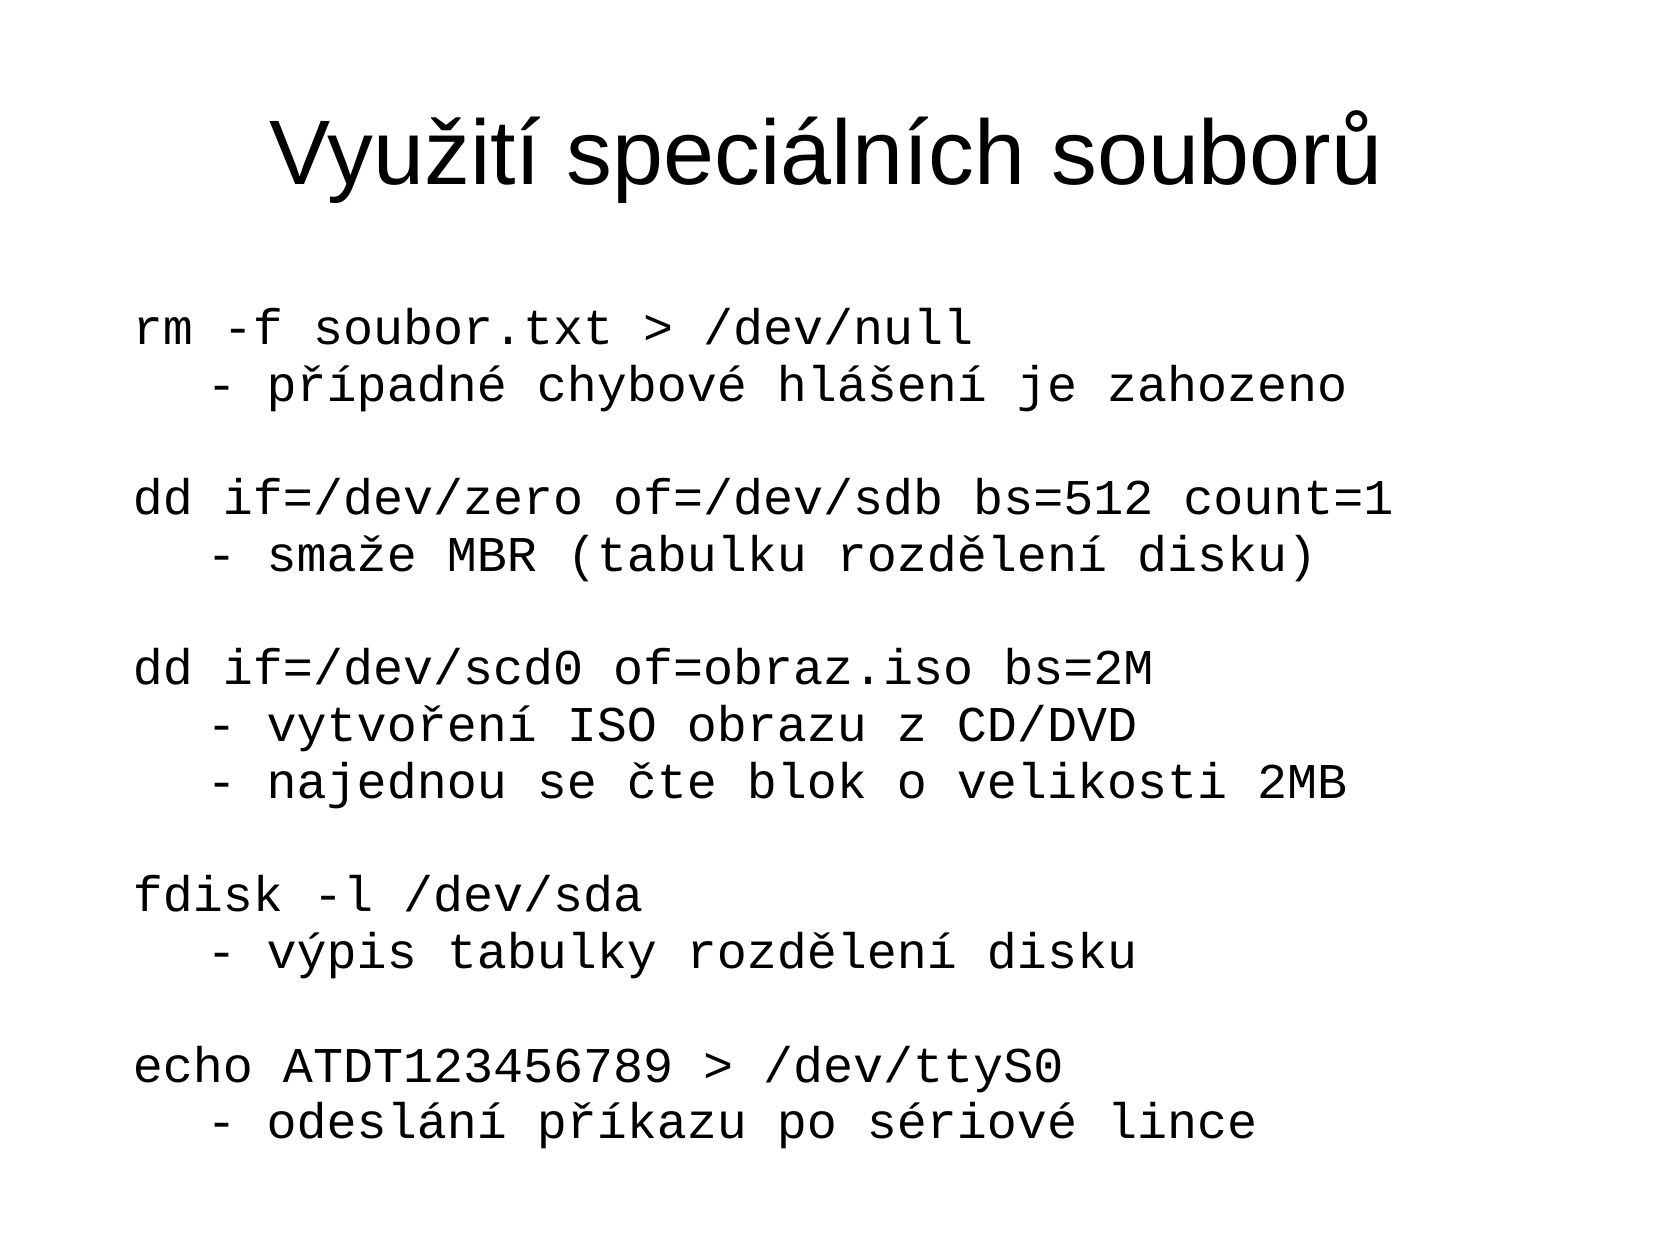

# Využití speciálních souborů
rm -f soubor.txt > /dev/null
	- případné chybové hlášení je zahozeno
dd if=/dev/zero of=/dev/sdb bs=512 count=1
	- smaže MBR (tabulku rozdělení disku)
dd if=/dev/scd0 of=obraz.iso bs=2M
	- vytvoření ISO obrazu z CD/DVD
	- najednou se čte blok o velikosti 2MB
fdisk -l /dev/sda
	- výpis tabulky rozdělení disku
echo ATDT123456789 > /dev/ttyS0
	- odeslání příkazu po sériové lince